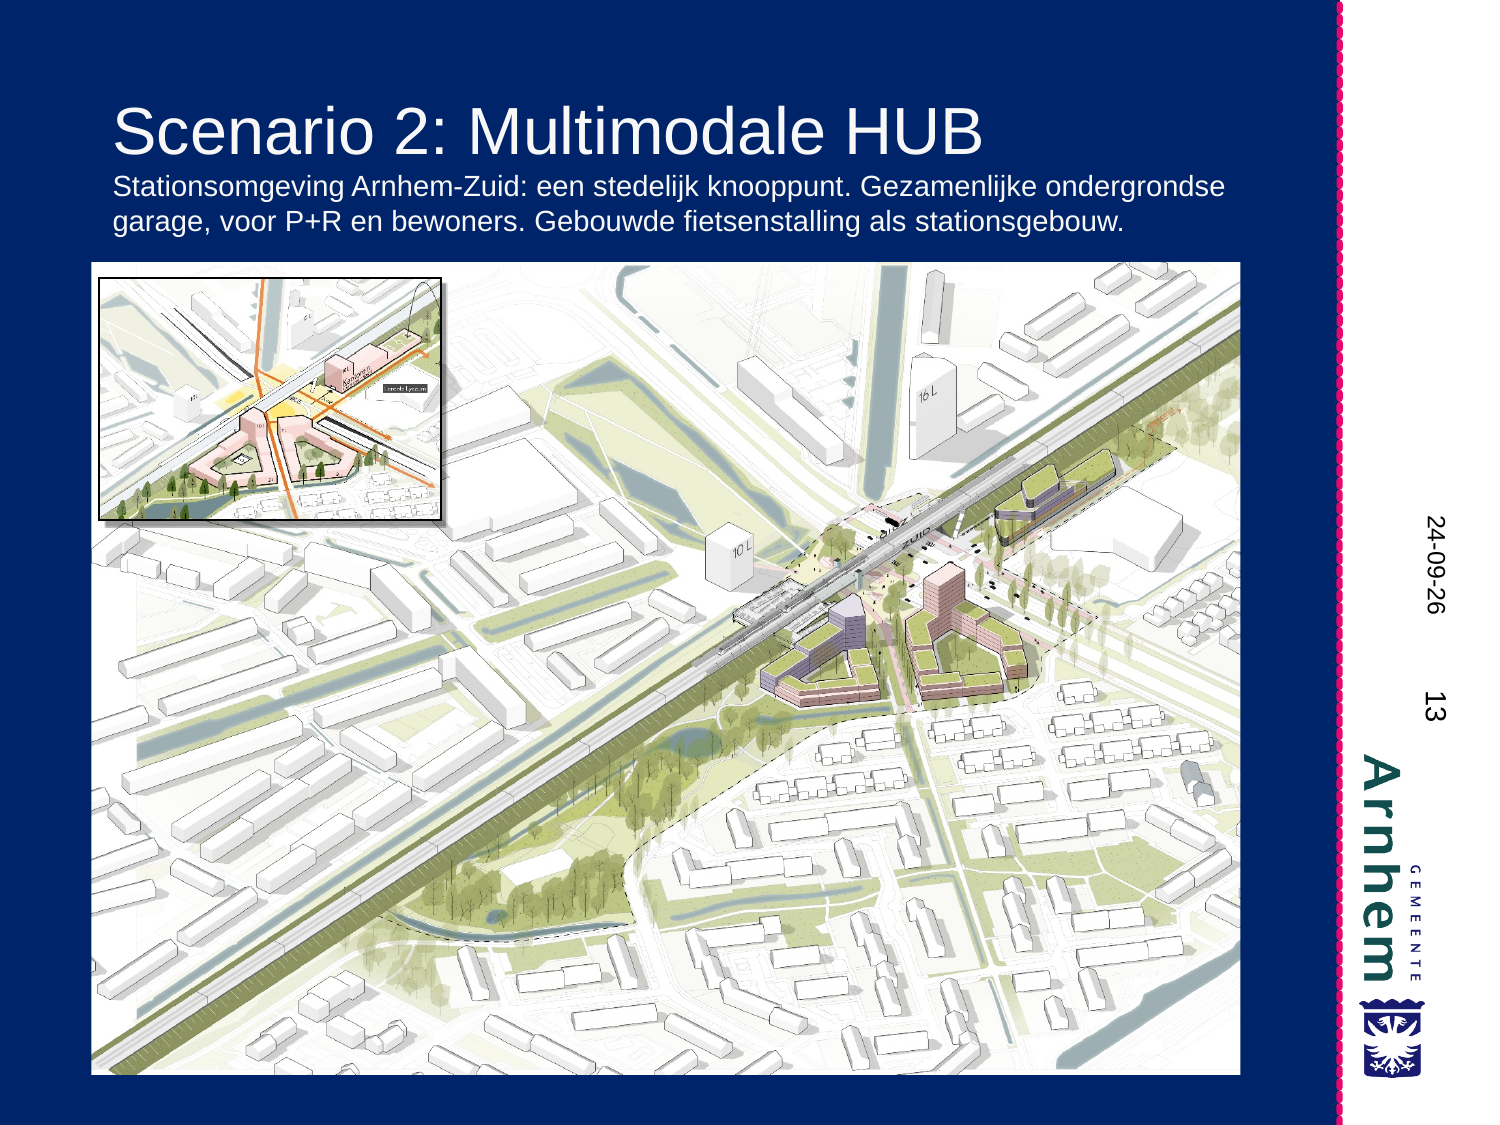

Scenario 2: Multimodale HUB
Stationsomgeving Arnhem-Zuid: een stedelijk knooppunt. Gezamenlijke ondergrondse garage, voor P+R en bewoners. Gebouwde fietsenstalling als stationsgebouw.
12